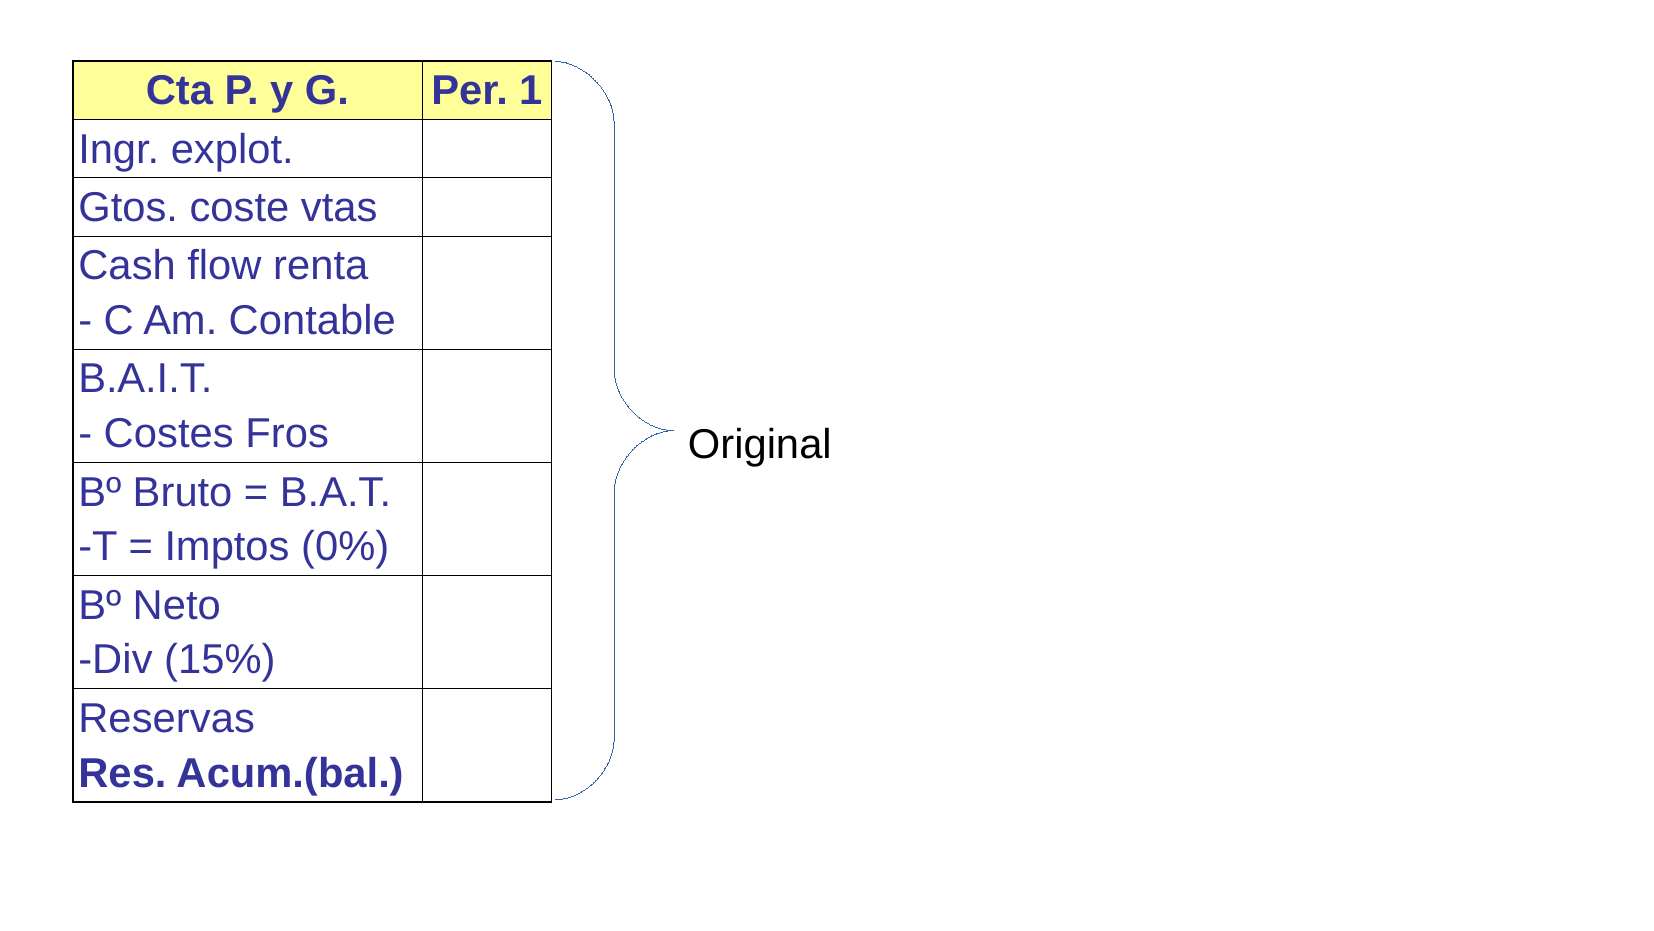

| Cta P. y G. | Per. 1 |
| --- | --- |
| Ingr. explot. | |
| Gtos. coste vtas | |
| Cash flow renta - C Am. Contable | |
| B.A.I.T. - Costes Fros | |
| Bº Bruto = B.A.T. -T = Imptos (0%) | |
| Bº Neto -Div (15%) | |
| Reservas Res. Acum.(bal.) | |
Original